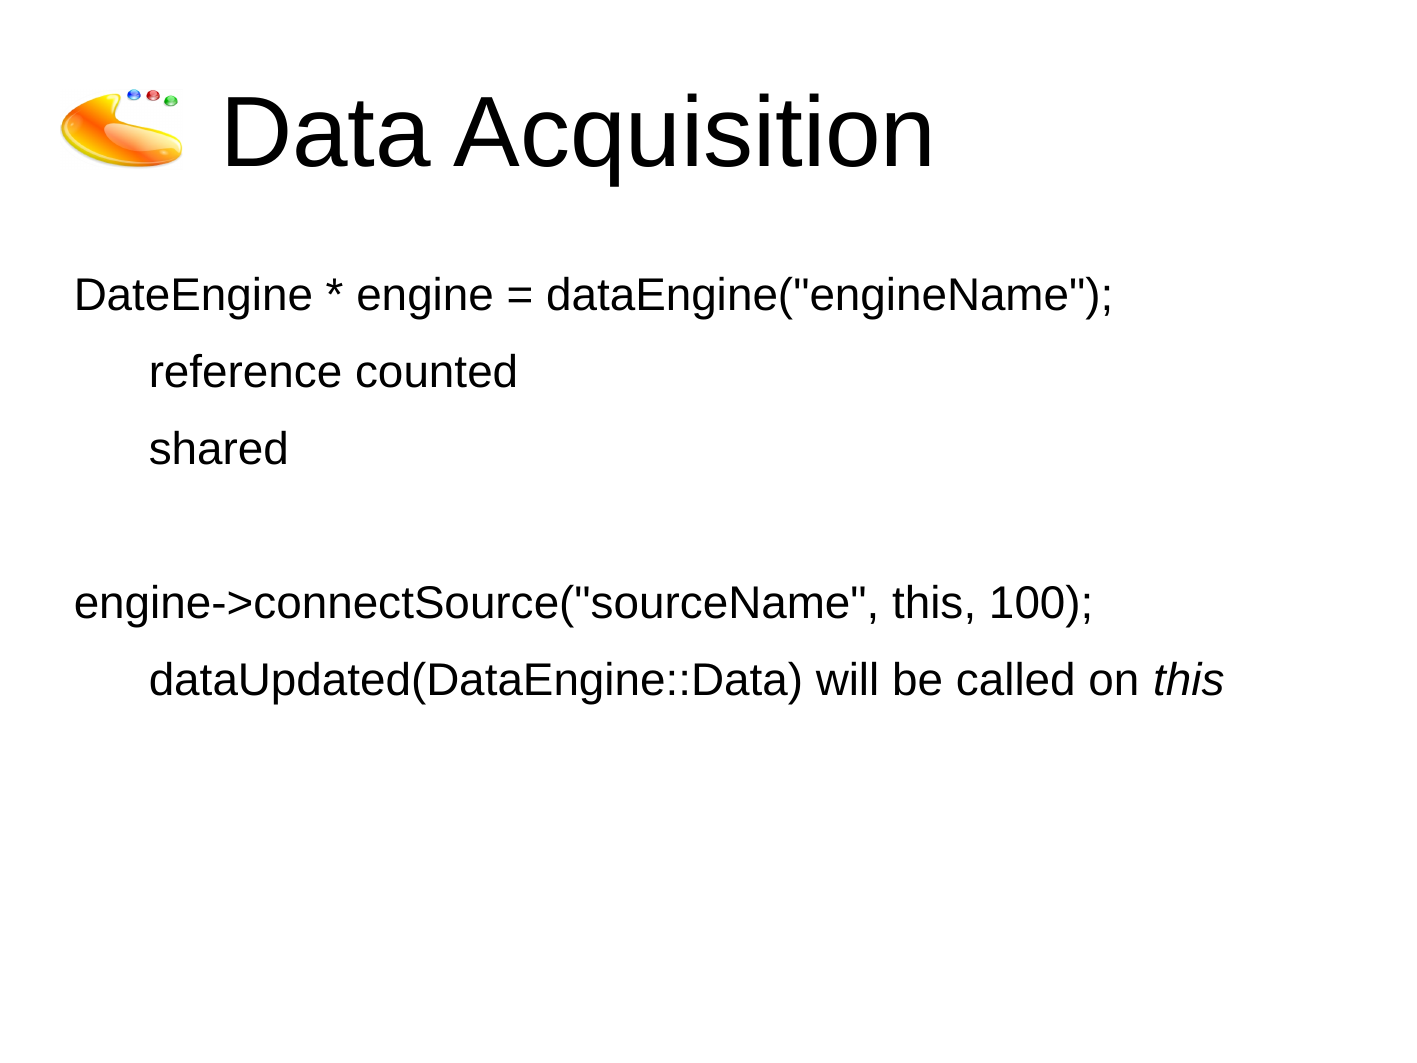

Data Acquisition
DateEngine * engine = dataEngine("engineName");
	reference counted
	shared
engine->connectSource("sourceName", this, 100);
	dataUpdated(DataEngine::Data) will be called on this